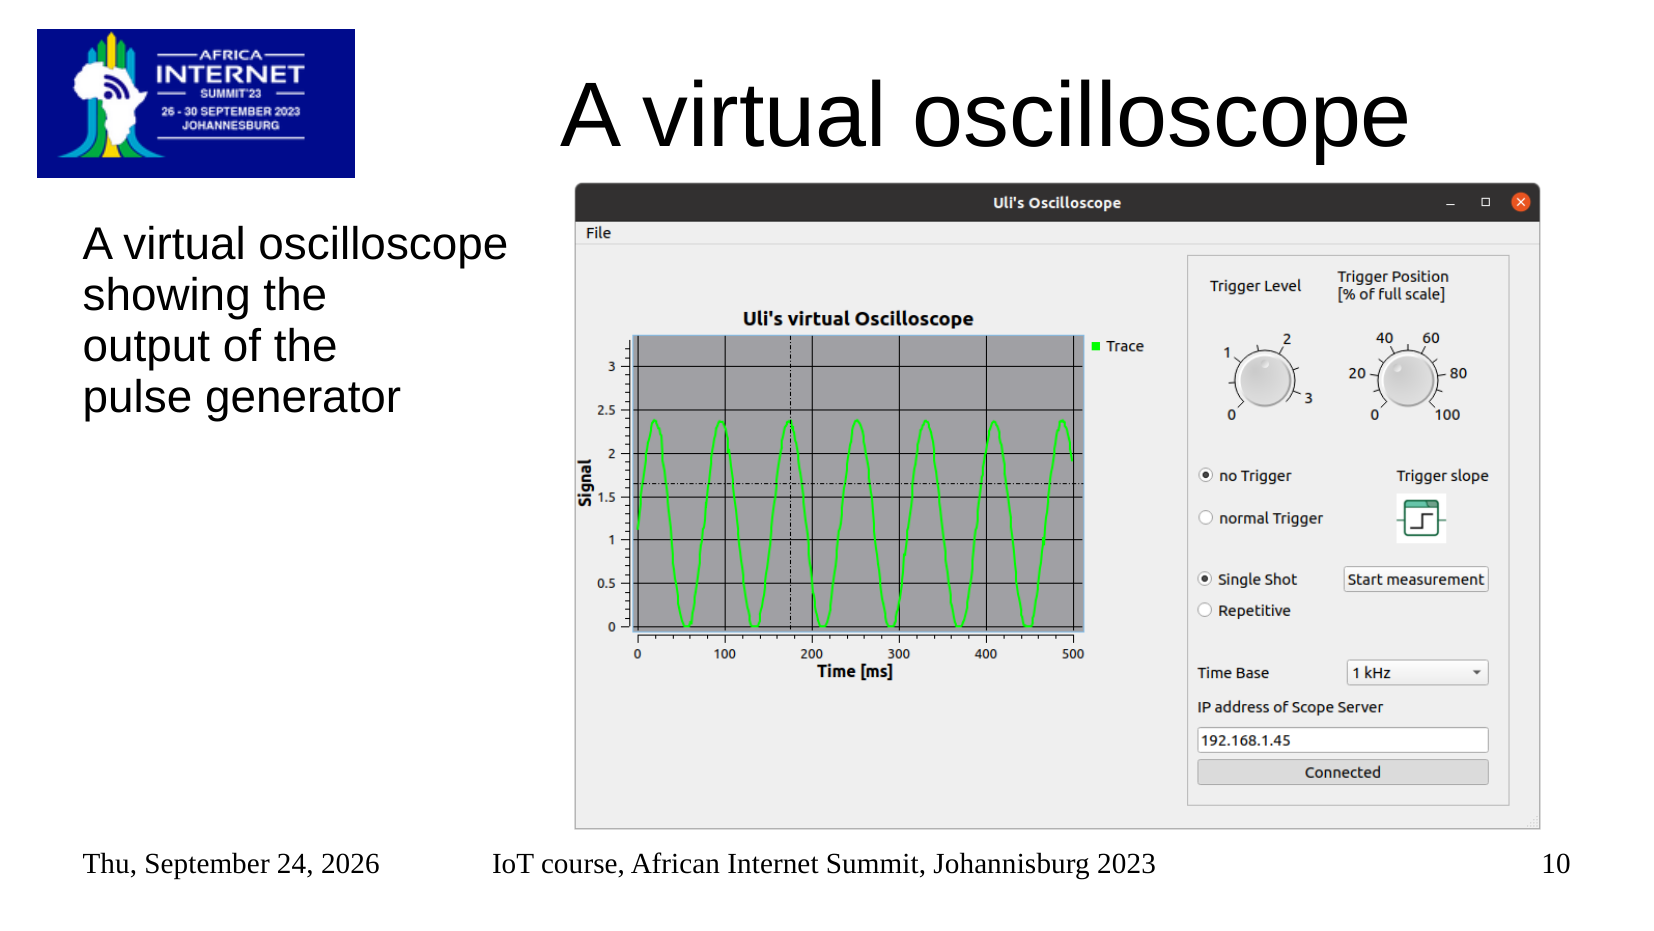

# A virtual oscilloscope
A virtual oscilloscope
showing the
output of the
pulse generator
IoT course, African Internet Summit, Johannisburg 2023
10